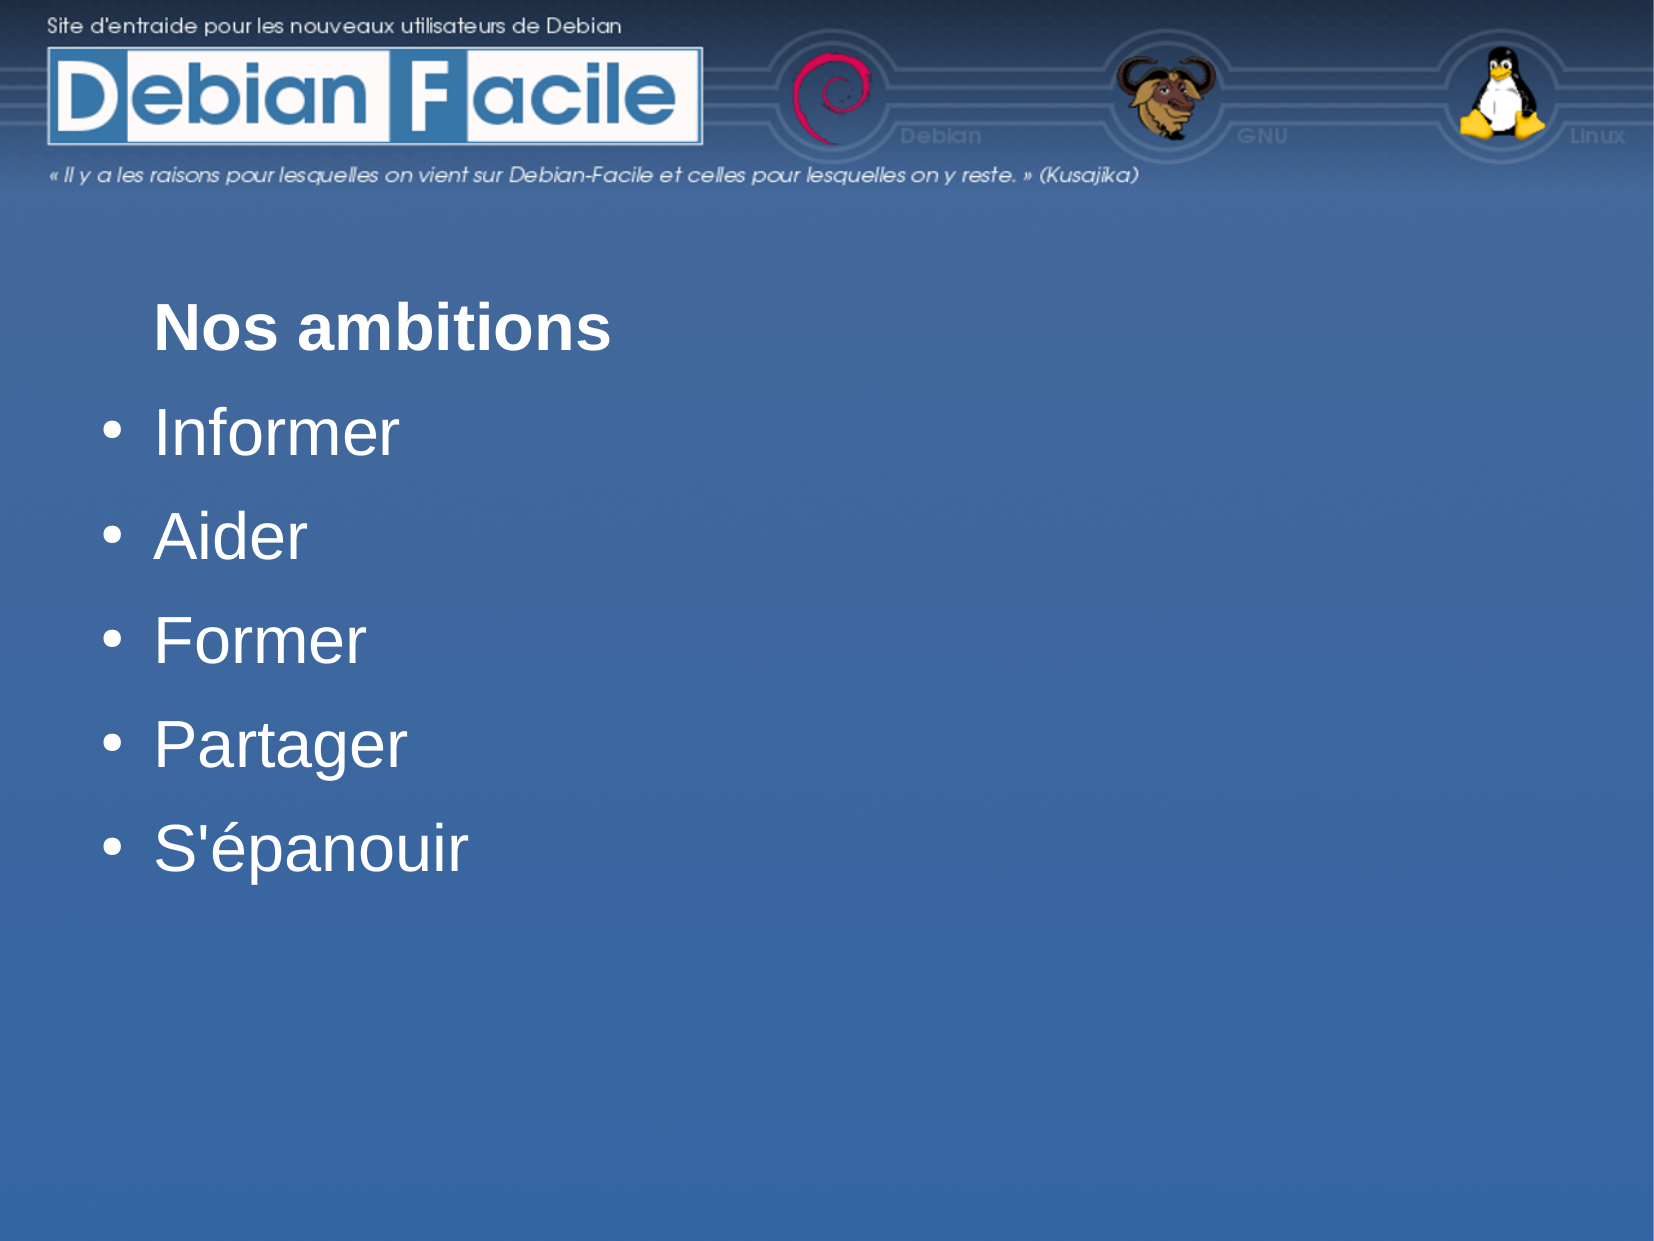

#
Nos ambitions
Informer
Aider
Former
Partager
S'épanouir